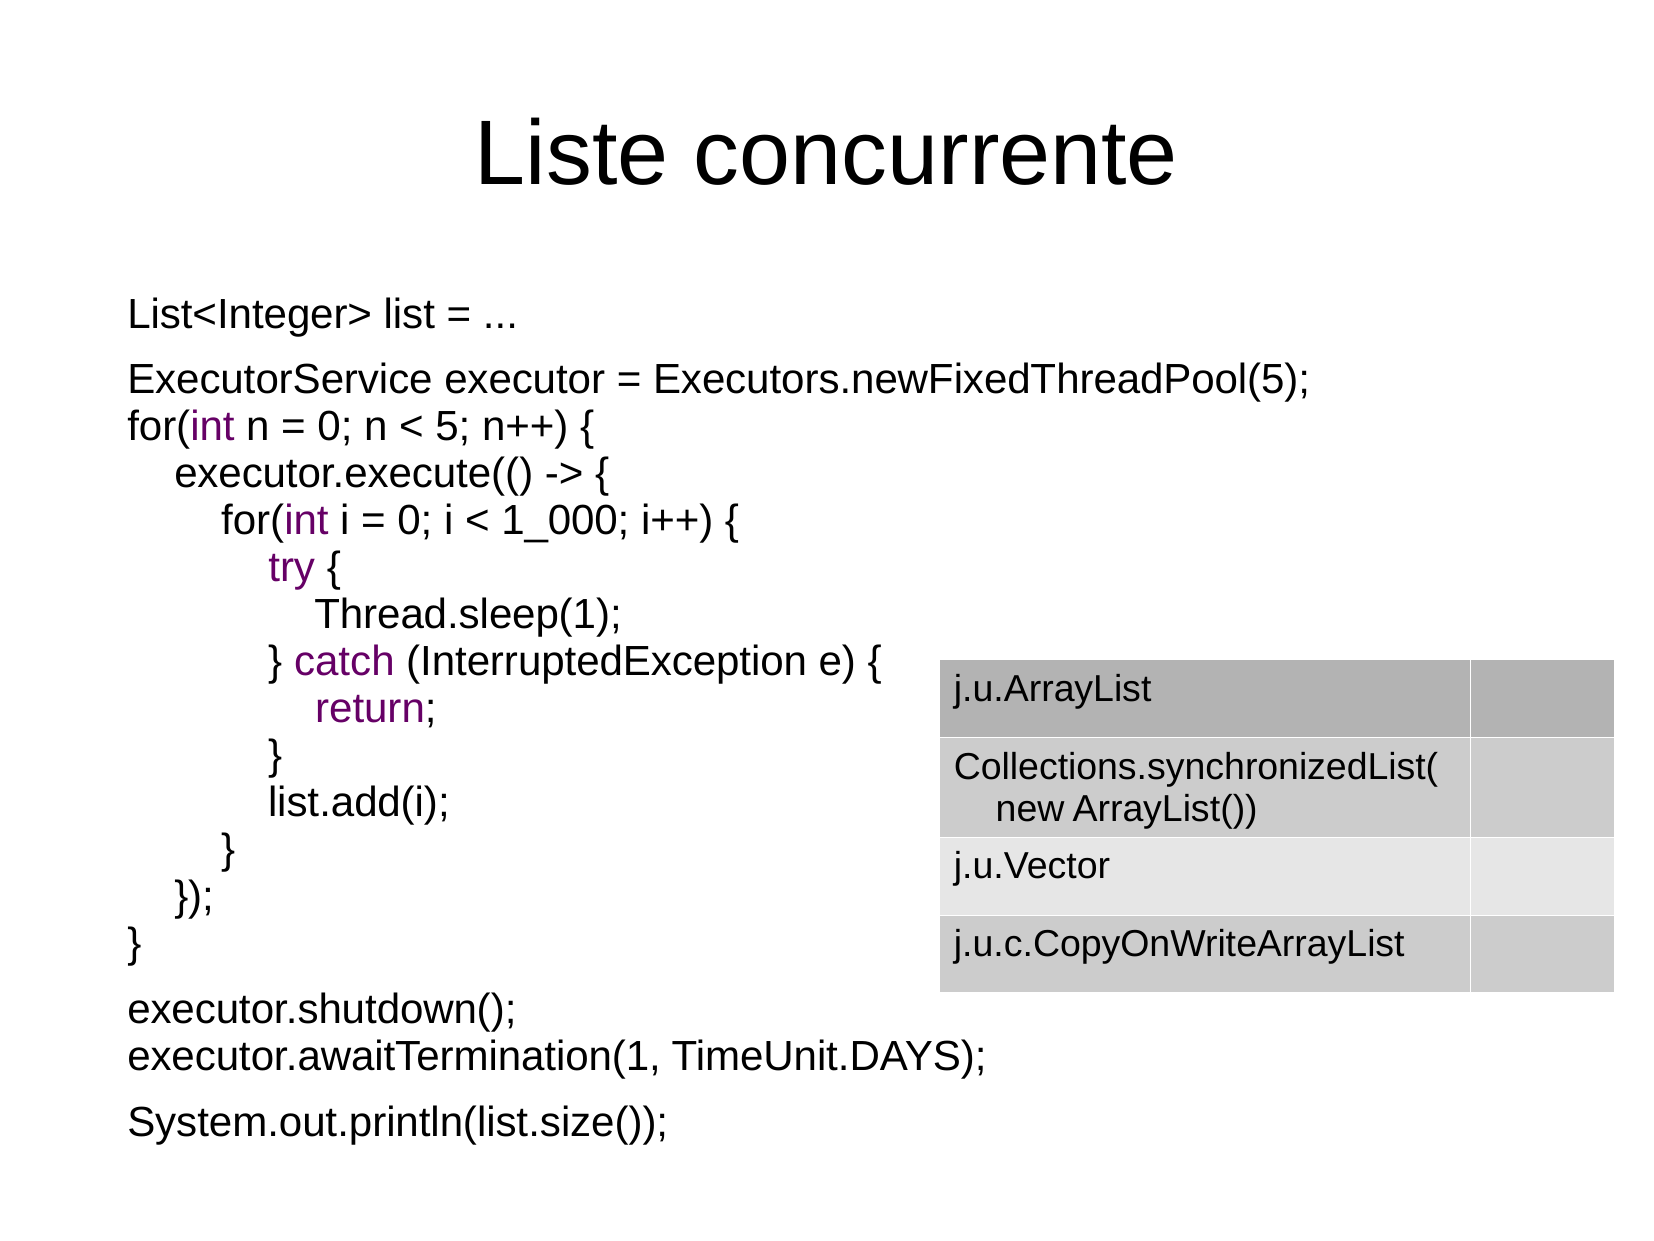

# Liste concurrente
List<Integer> list = ...
ExecutorService executor = Executors.newFixedThreadPool(5);
for(int n = 0; n < 5; n++) {
 executor.execute(() -> {
 for(int i = 0; i < 1_000; i++) {
 try {
 Thread.sleep(1);
 } catch (InterruptedException e) {
 return;
 }
 list.add(i);
 }
 });
}
executor.shutdown();
executor.awaitTermination(1, TimeUnit.DAYS);
System.out.println(list.size());
| j.u.ArrayList | |
| --- | --- |
| Collections.synchronizedList( new ArrayList()) | |
| j.u.Vector | |
| j.u.c.CopyOnWriteArrayList | |